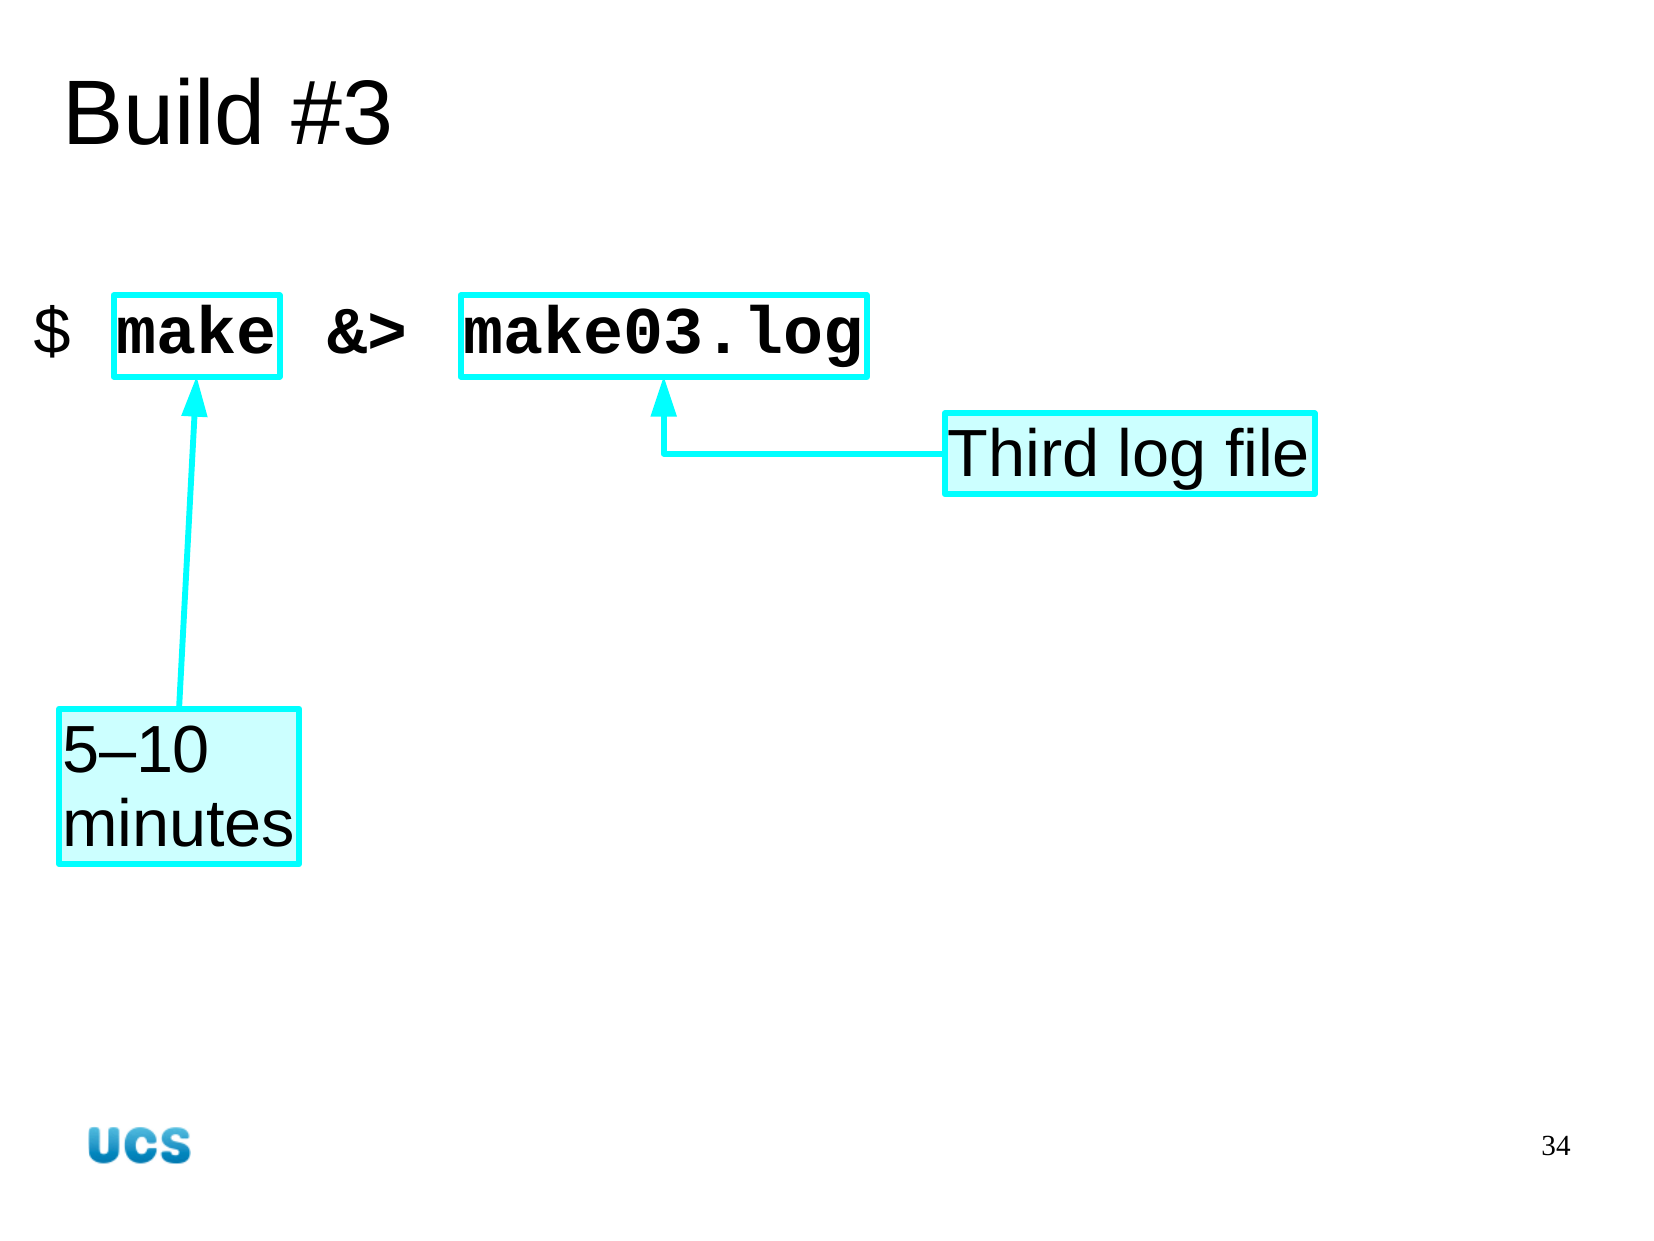

Build #3
$
make
&>
make03.log
Third log file
5‒10
minutes
34